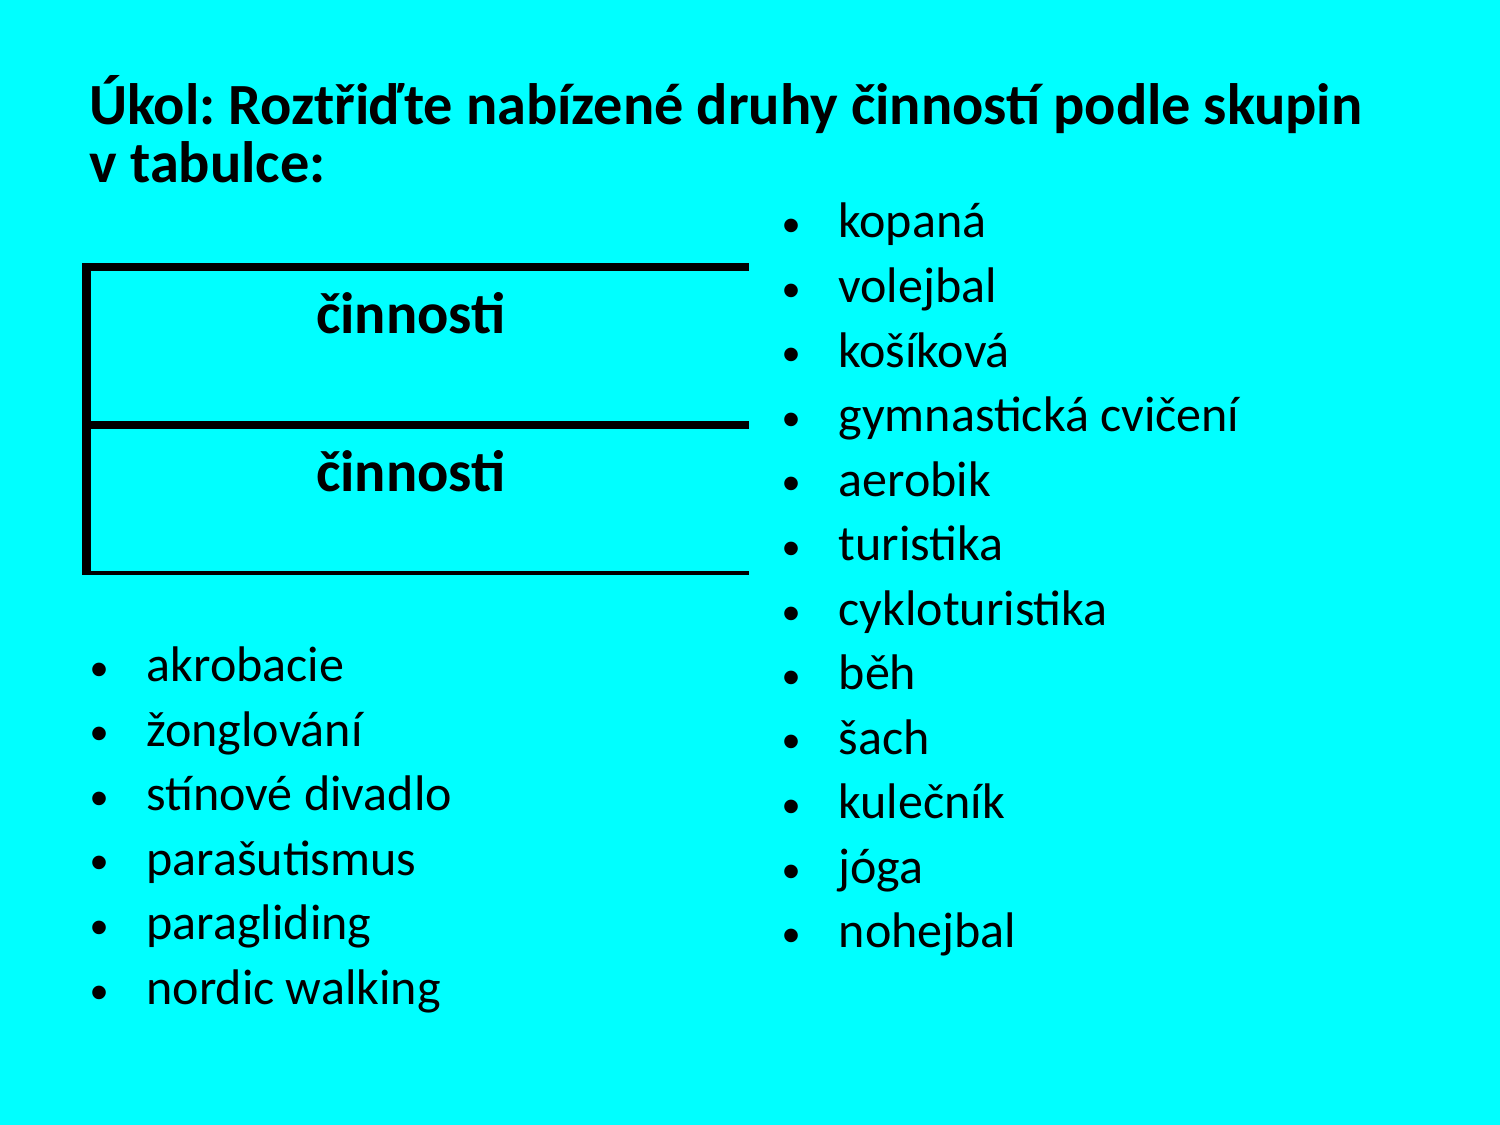

# Úkol: Roztřiďte nabízené druhy činností podle skupin v tabulce:
kopaná
volejbal
košíková
gymnastická cvičení
aerobik
turistika
cykloturistika
běh
šach
kulečník
jóga
nohejbal
| činnosti |
| --- |
| činnosti |
akrobacie
žonglování
stínové divadlo
parašutismus
paragliding
nordic walking